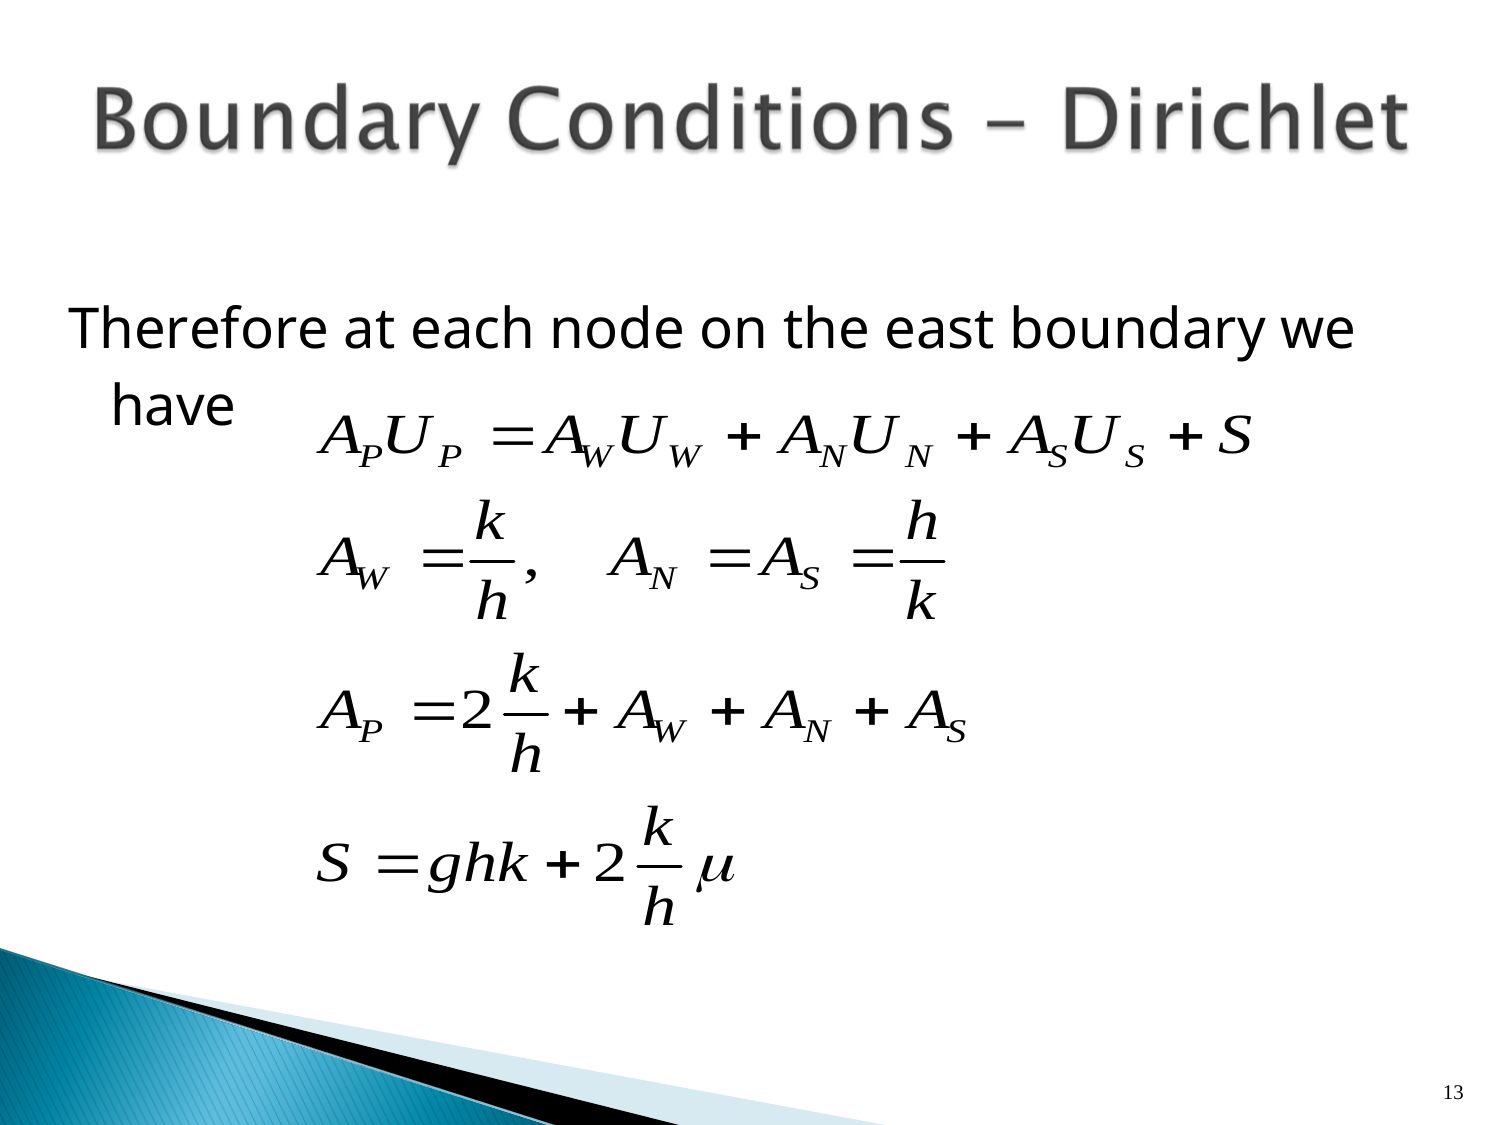

# Therefore at each node on the east boundary we have